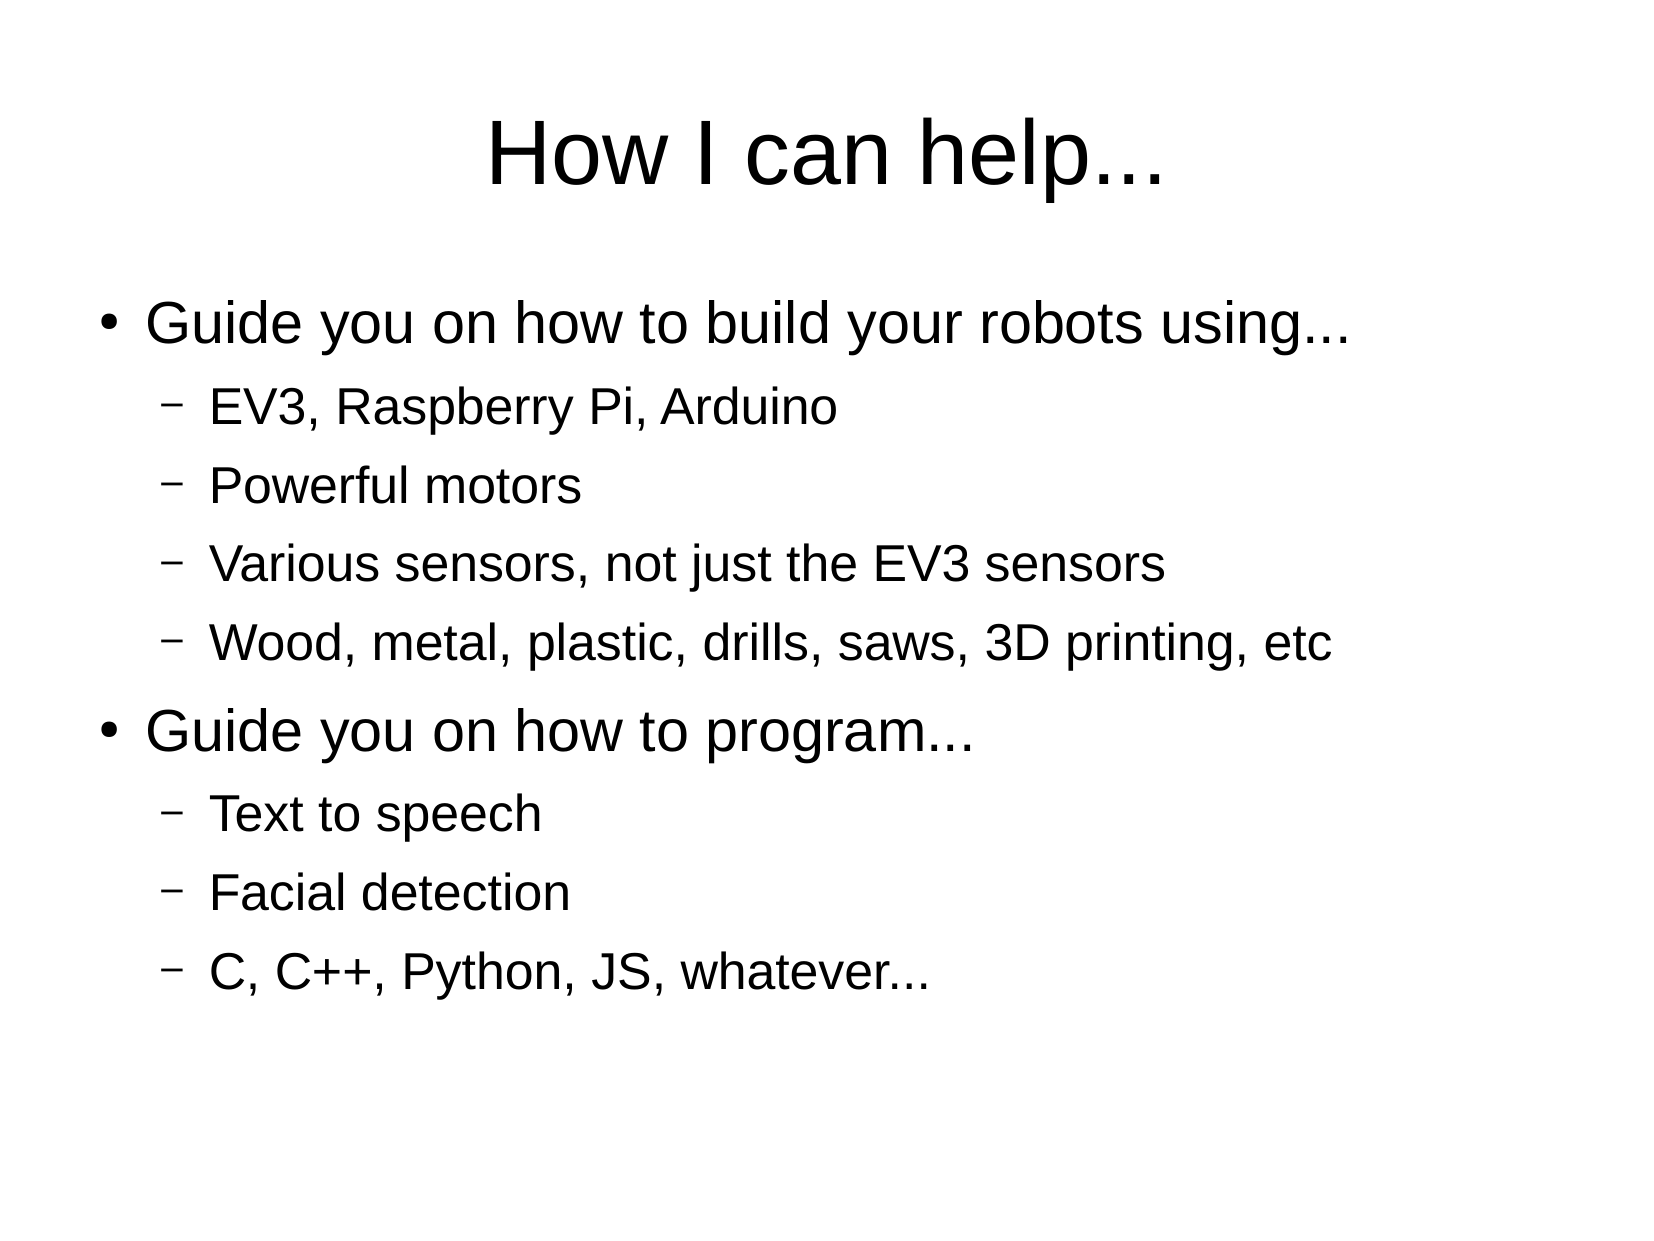

# How I can help...
Guide you on how to build your robots using...
EV3, Raspberry Pi, Arduino
Powerful motors
Various sensors, not just the EV3 sensors
Wood, metal, plastic, drills, saws, 3D printing, etc
Guide you on how to program...
Text to speech
Facial detection
C, C++, Python, JS, whatever...